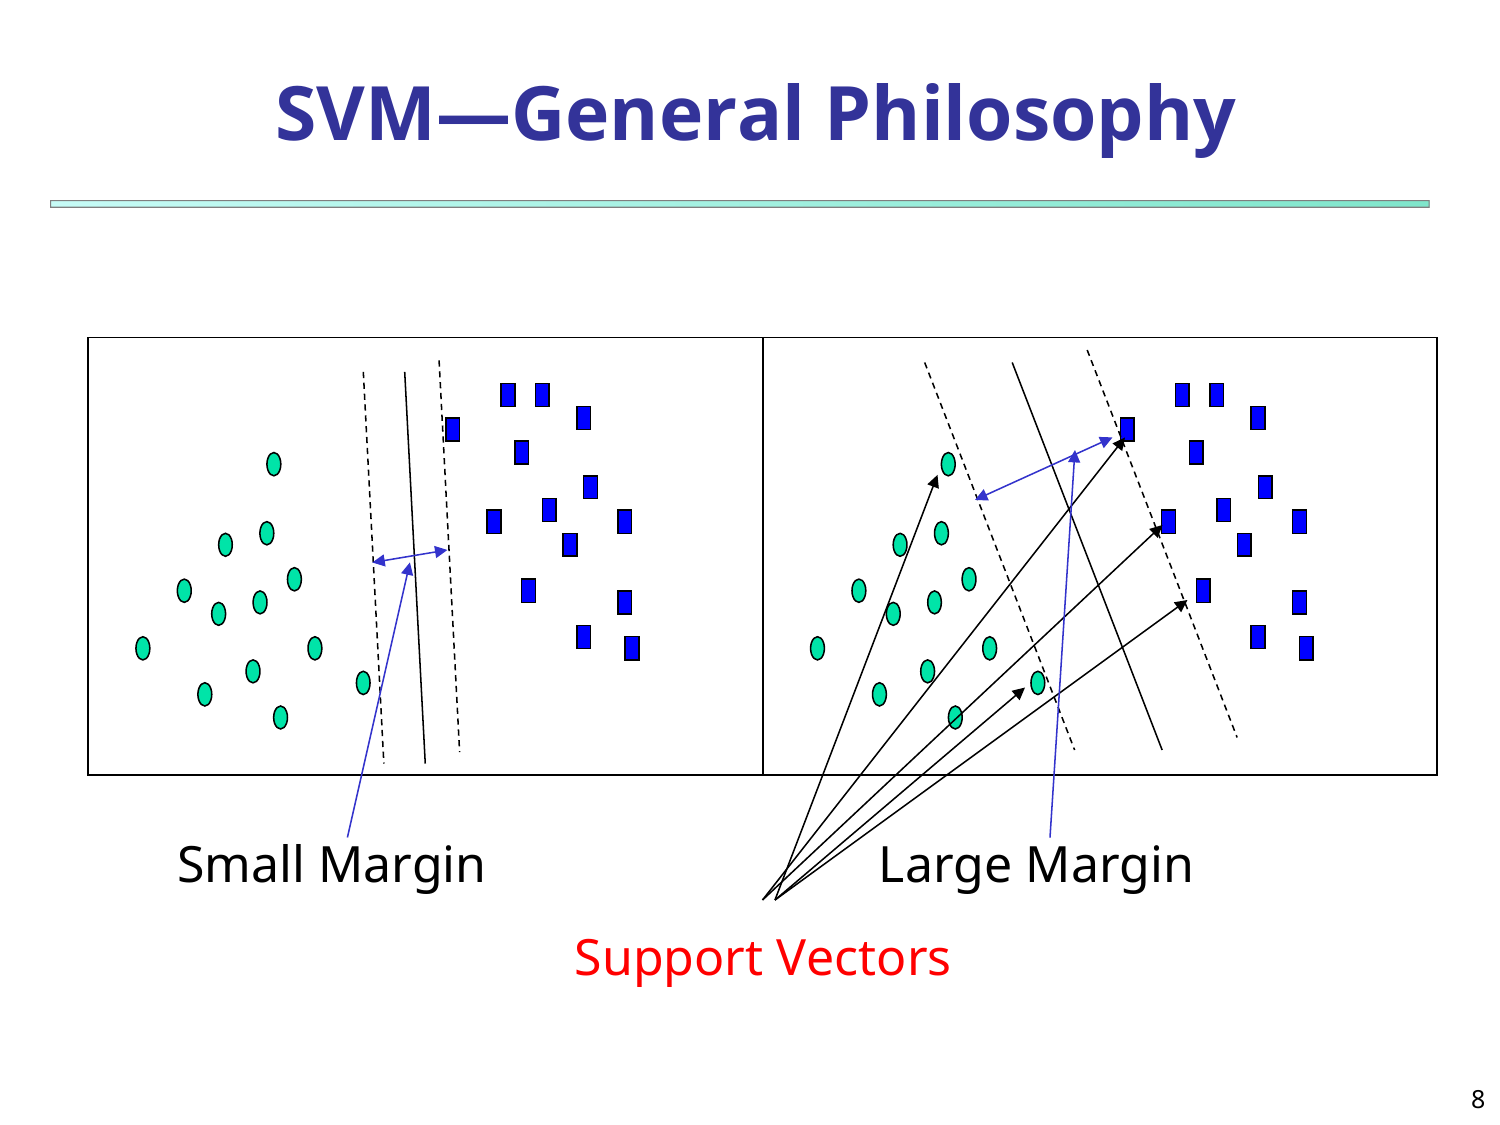

# SVM—General Philosophy
Large Margin
Support Vectors
Small Margin